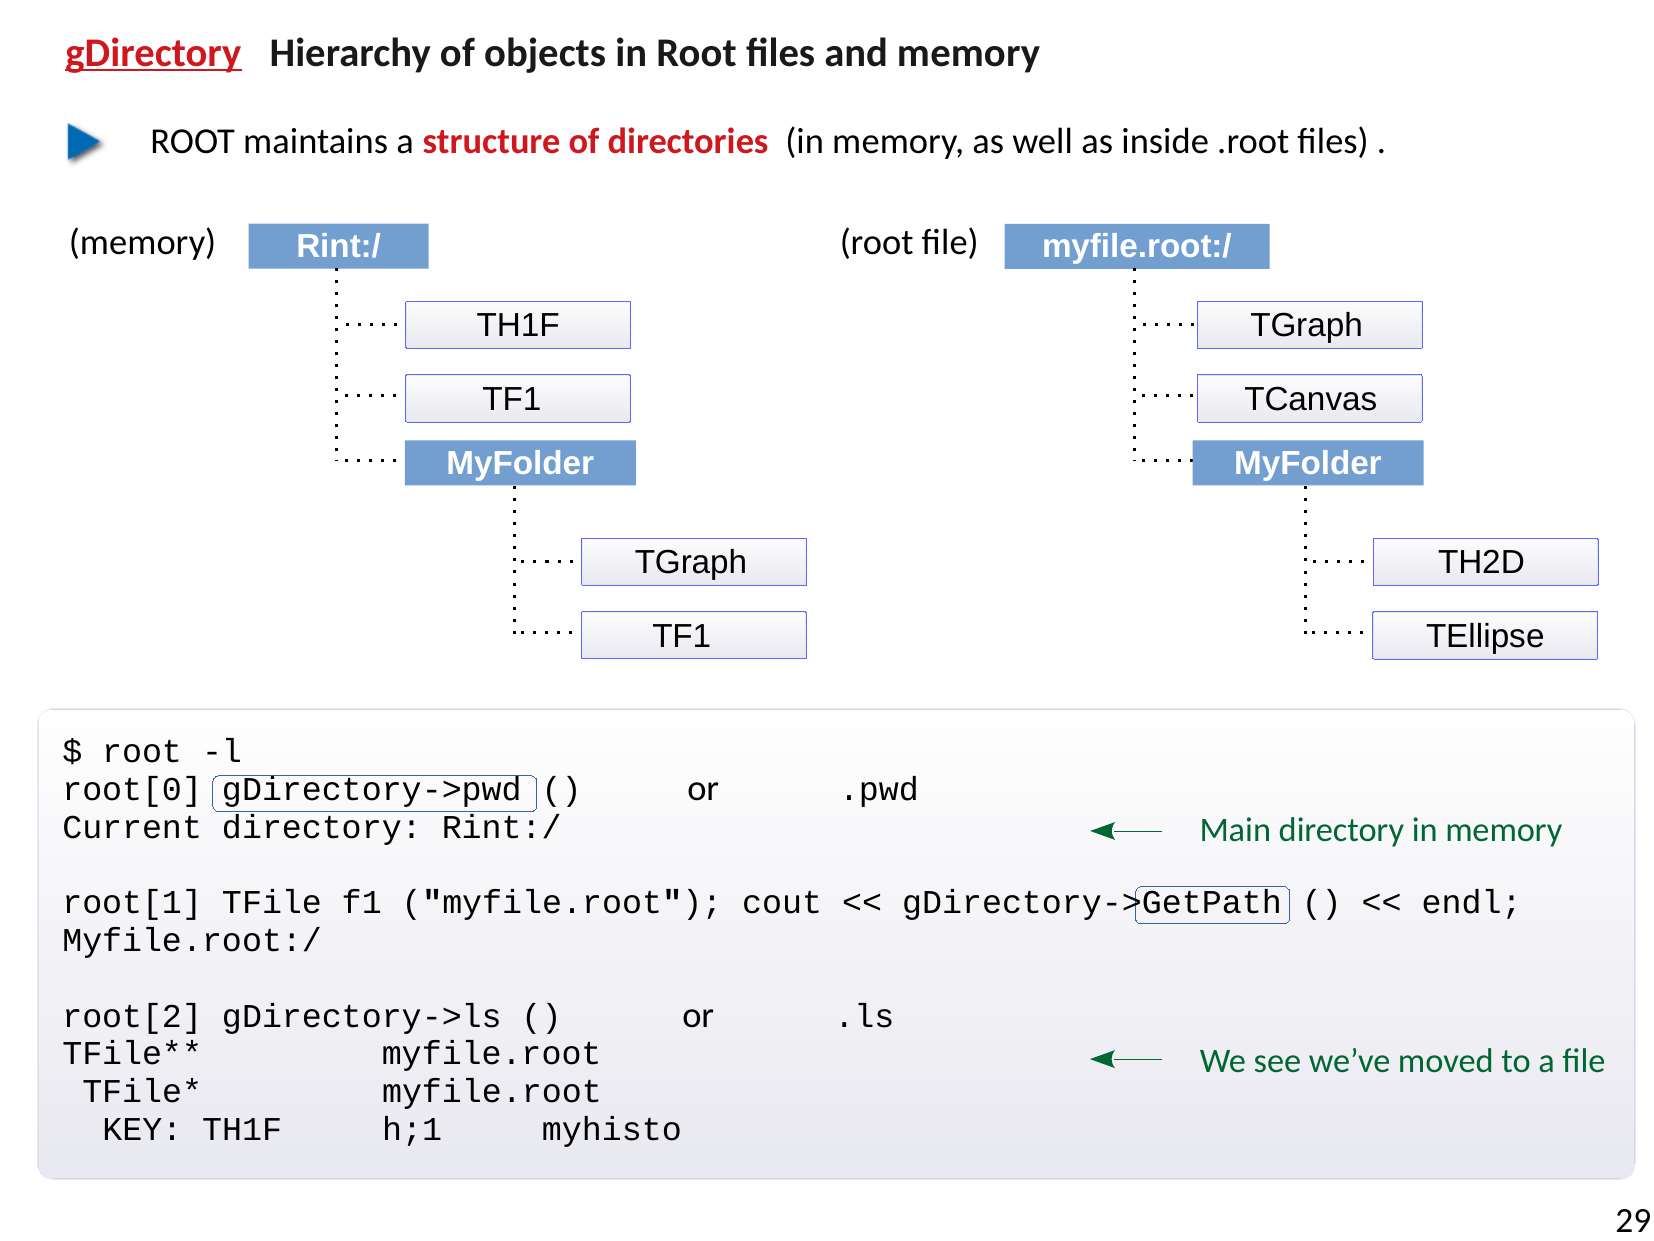

gDirectory Hierarchy of objects in Root files and memory
 ROOT maintains a structure of directories (in memory, as well as inside .root files) .
(memory)
(root file)
Rint:/
myfile.root:/
TH1F
TGraph
TF1
TCanvas
MyFolder
MyFolder
TGraph
TH2D
TF1
TEllipse
$ root -l
root[0] gDirectory->pwd ()	 or .pwd
Current directory: Rint:/
root[1] TFile f1 ("myfile.root"); cout << gDirectory->GetPath () << endl;
Myfile.root:/
root[2] gDirectory->ls () or .ls
TFile** myfile.root
 TFile* myfile.root
 KEY: TH1F h;1 myhisto
Main directory in memory
We see we’ve moved to a file